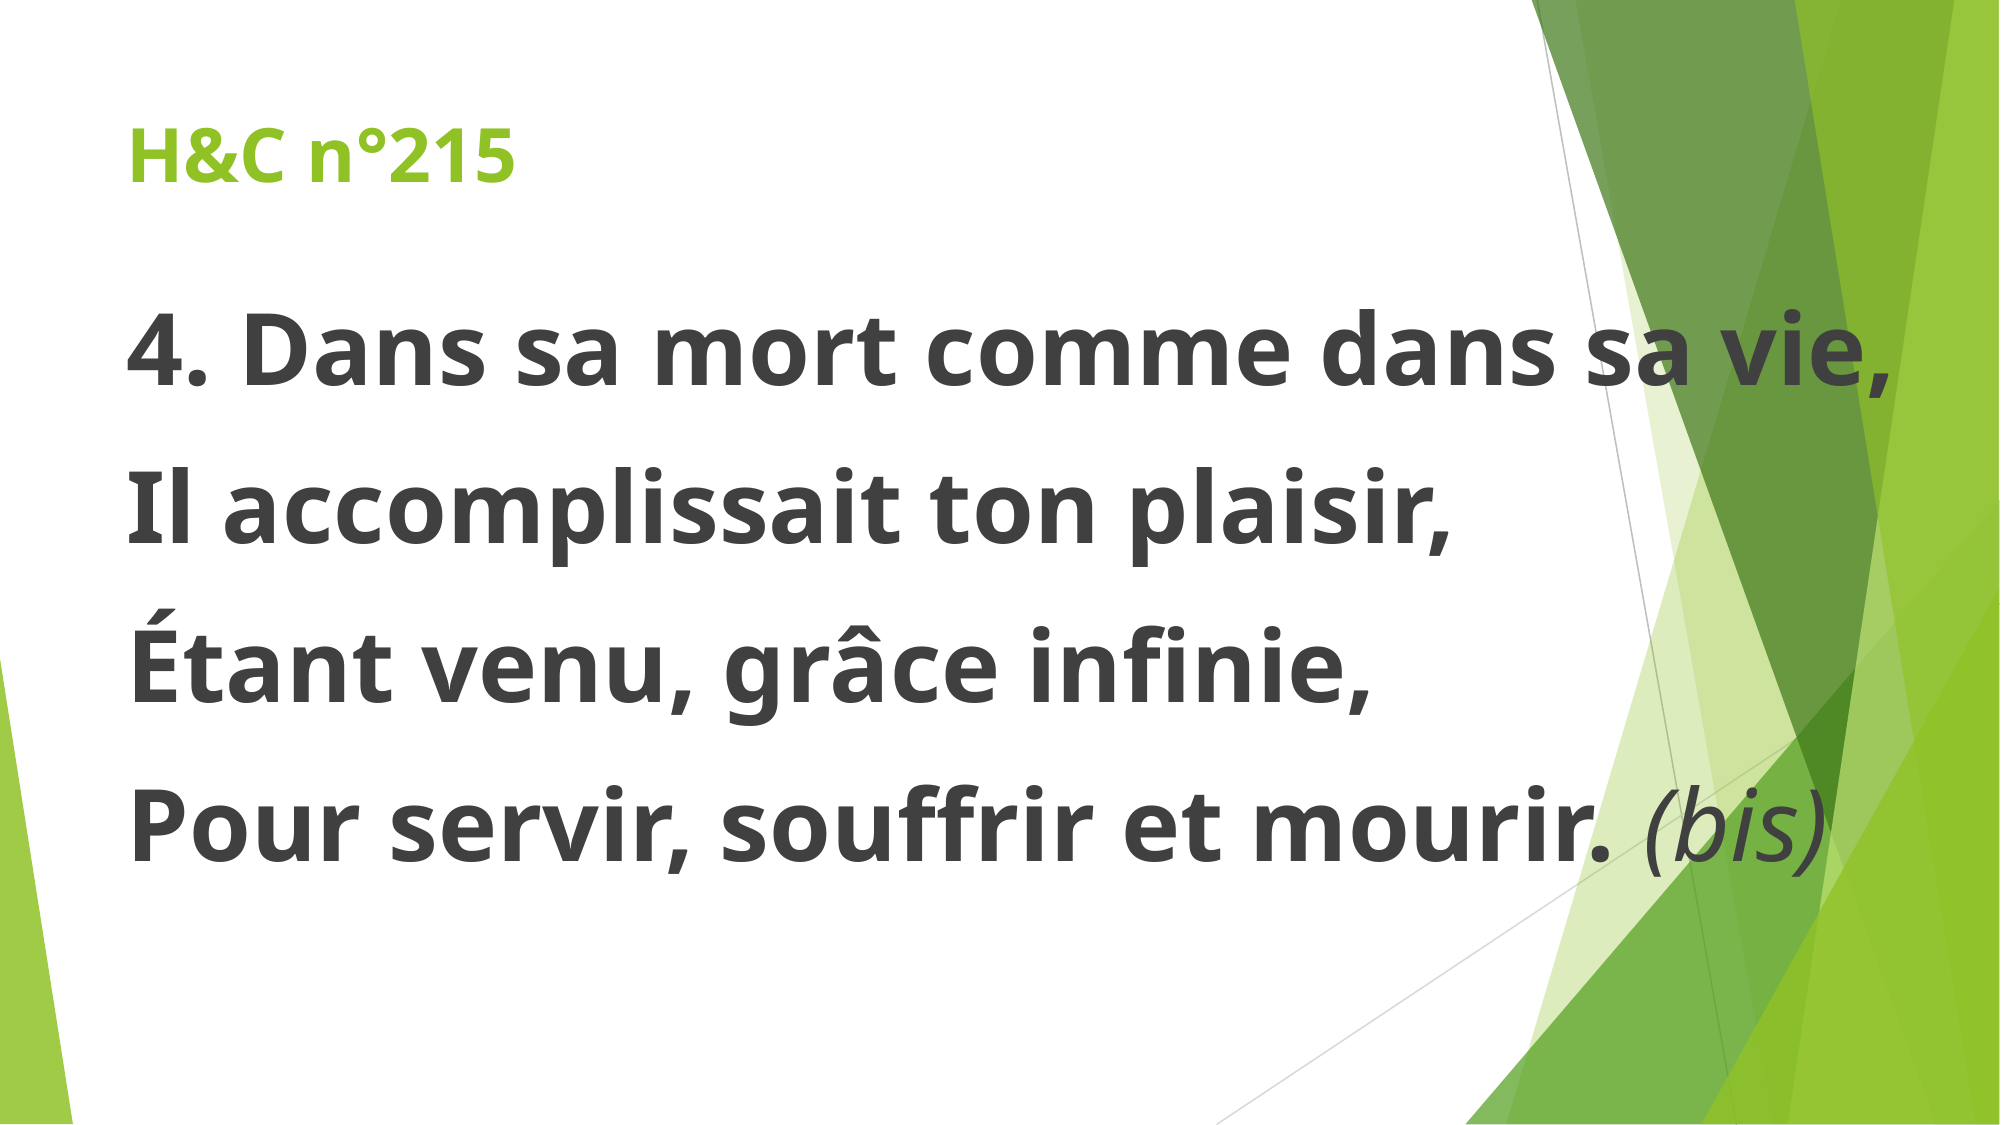

H&C n°215
4. Dans sa mort comme dans sa vie,
Il accomplissait ton plaisir,
Étant venu, grâce infinie,
Pour servir, souffrir et mourir. (bis)